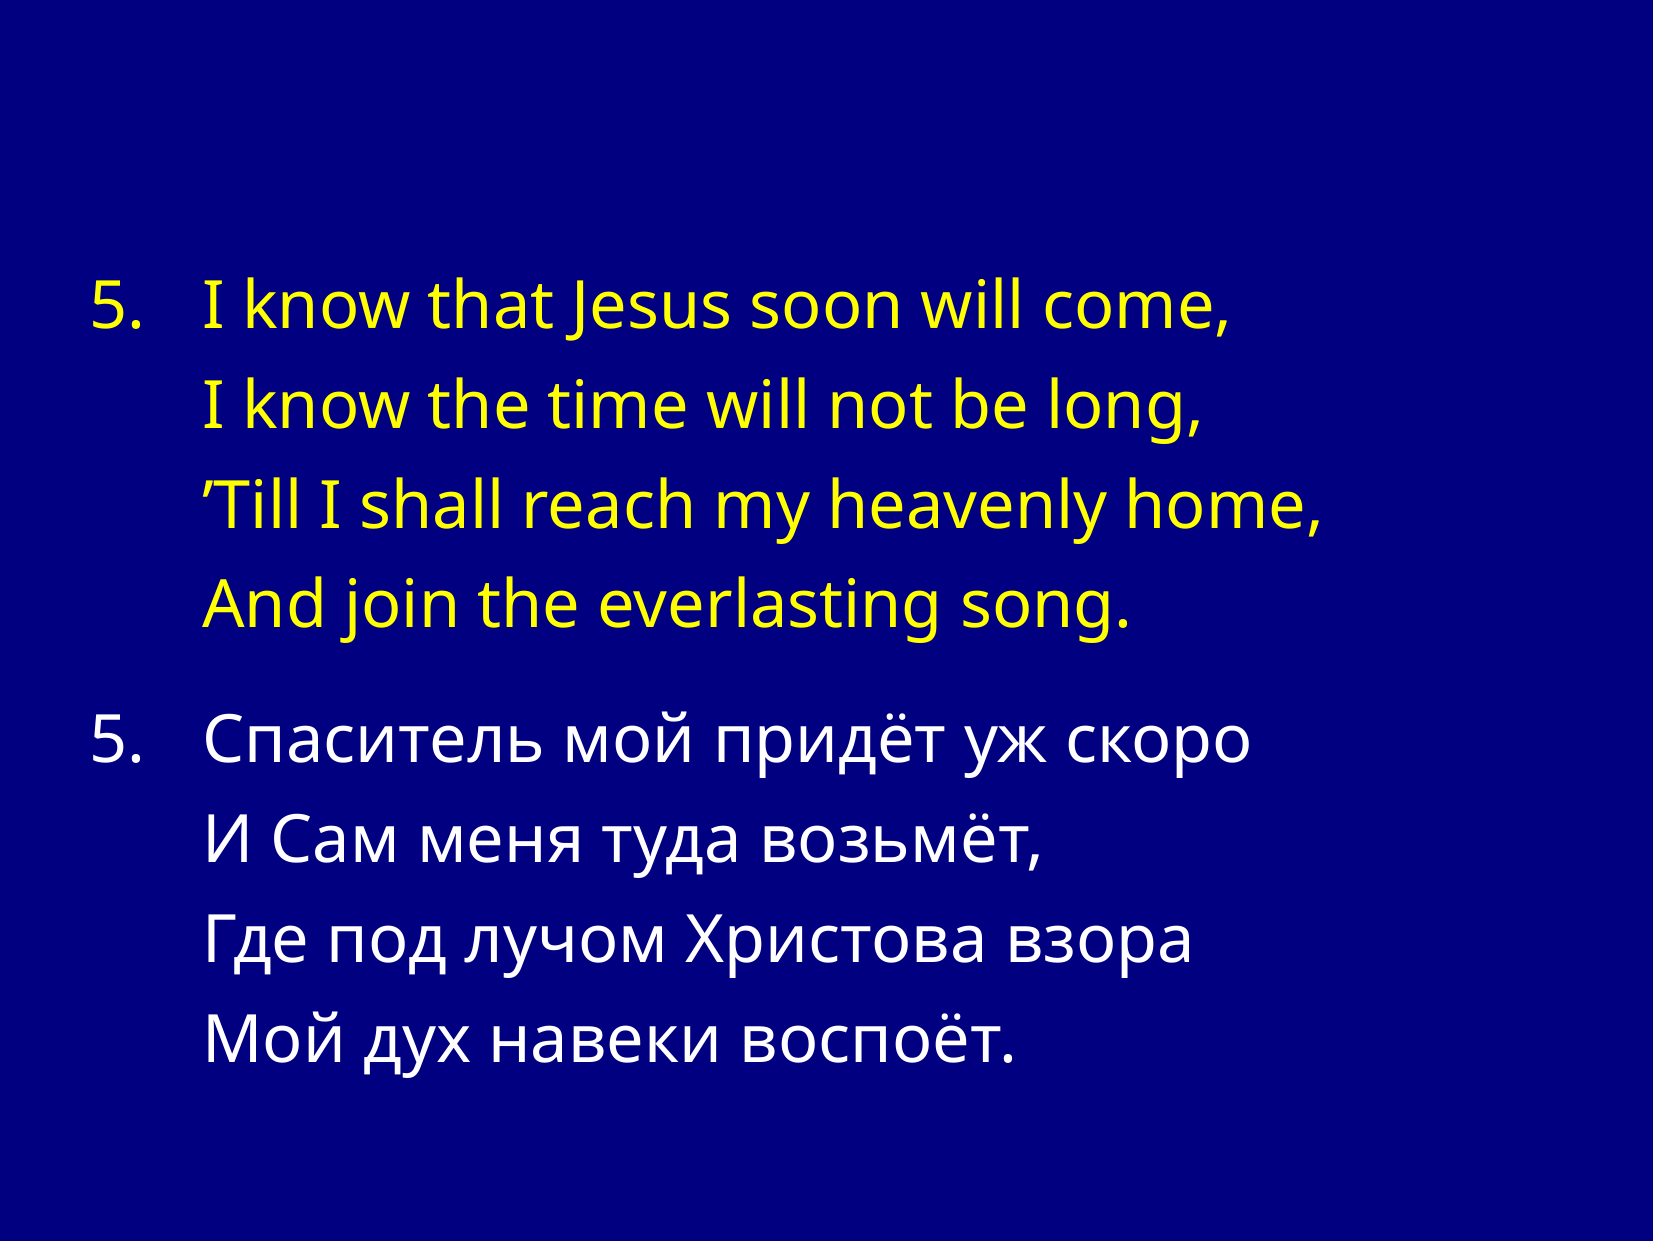

5.	I know that Jesus soon will come,
	I know the time will not be long,
	’Till I shall reach my heavenly home,
	And join the everlasting song.
5.	Спаситель мой придёт уж скоро
	И Сам меня туда возьмёт,
	Где под лучом Христова взора
	Мой дух навеки воспоёт.